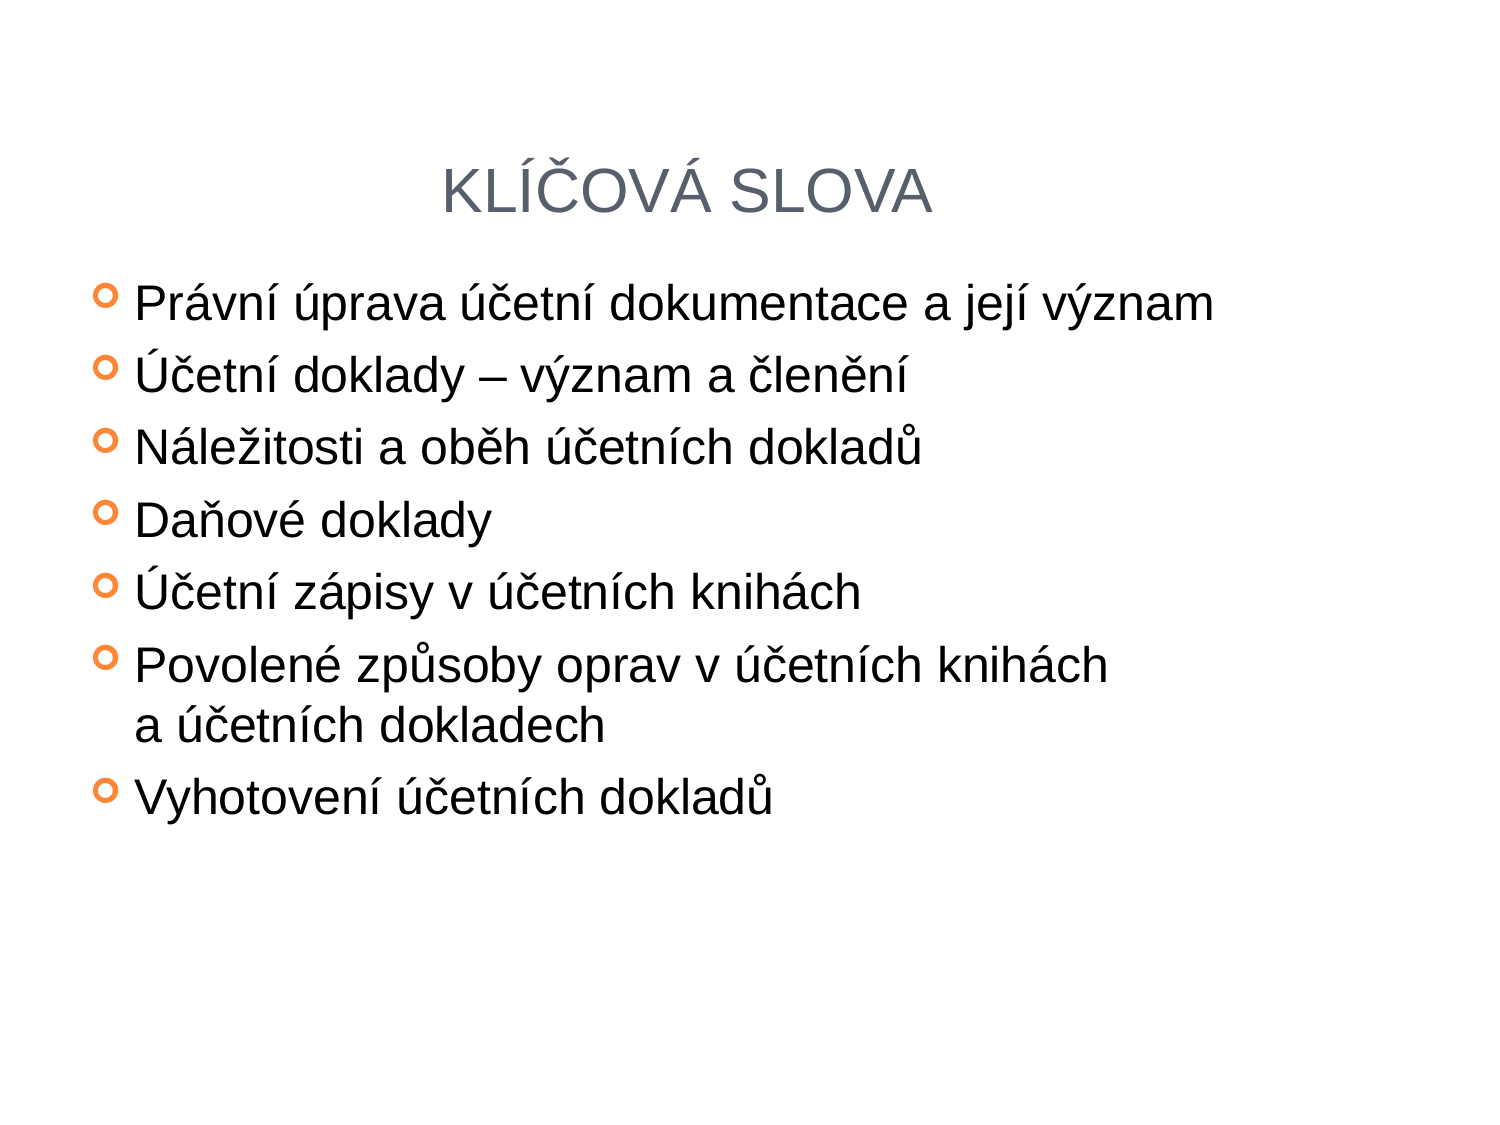

# KLÍČOVÁ SLOVA
Právní úprava účetní dokumentace a její význam
Účetní doklady – význam a členění
Náležitosti a oběh účetních dokladů
Daňové doklady
Účetní zápisy v účetních knihách
Povolené způsoby oprav v účetních knihách
a účetních dokladech
Vyhotovení účetních dokladů